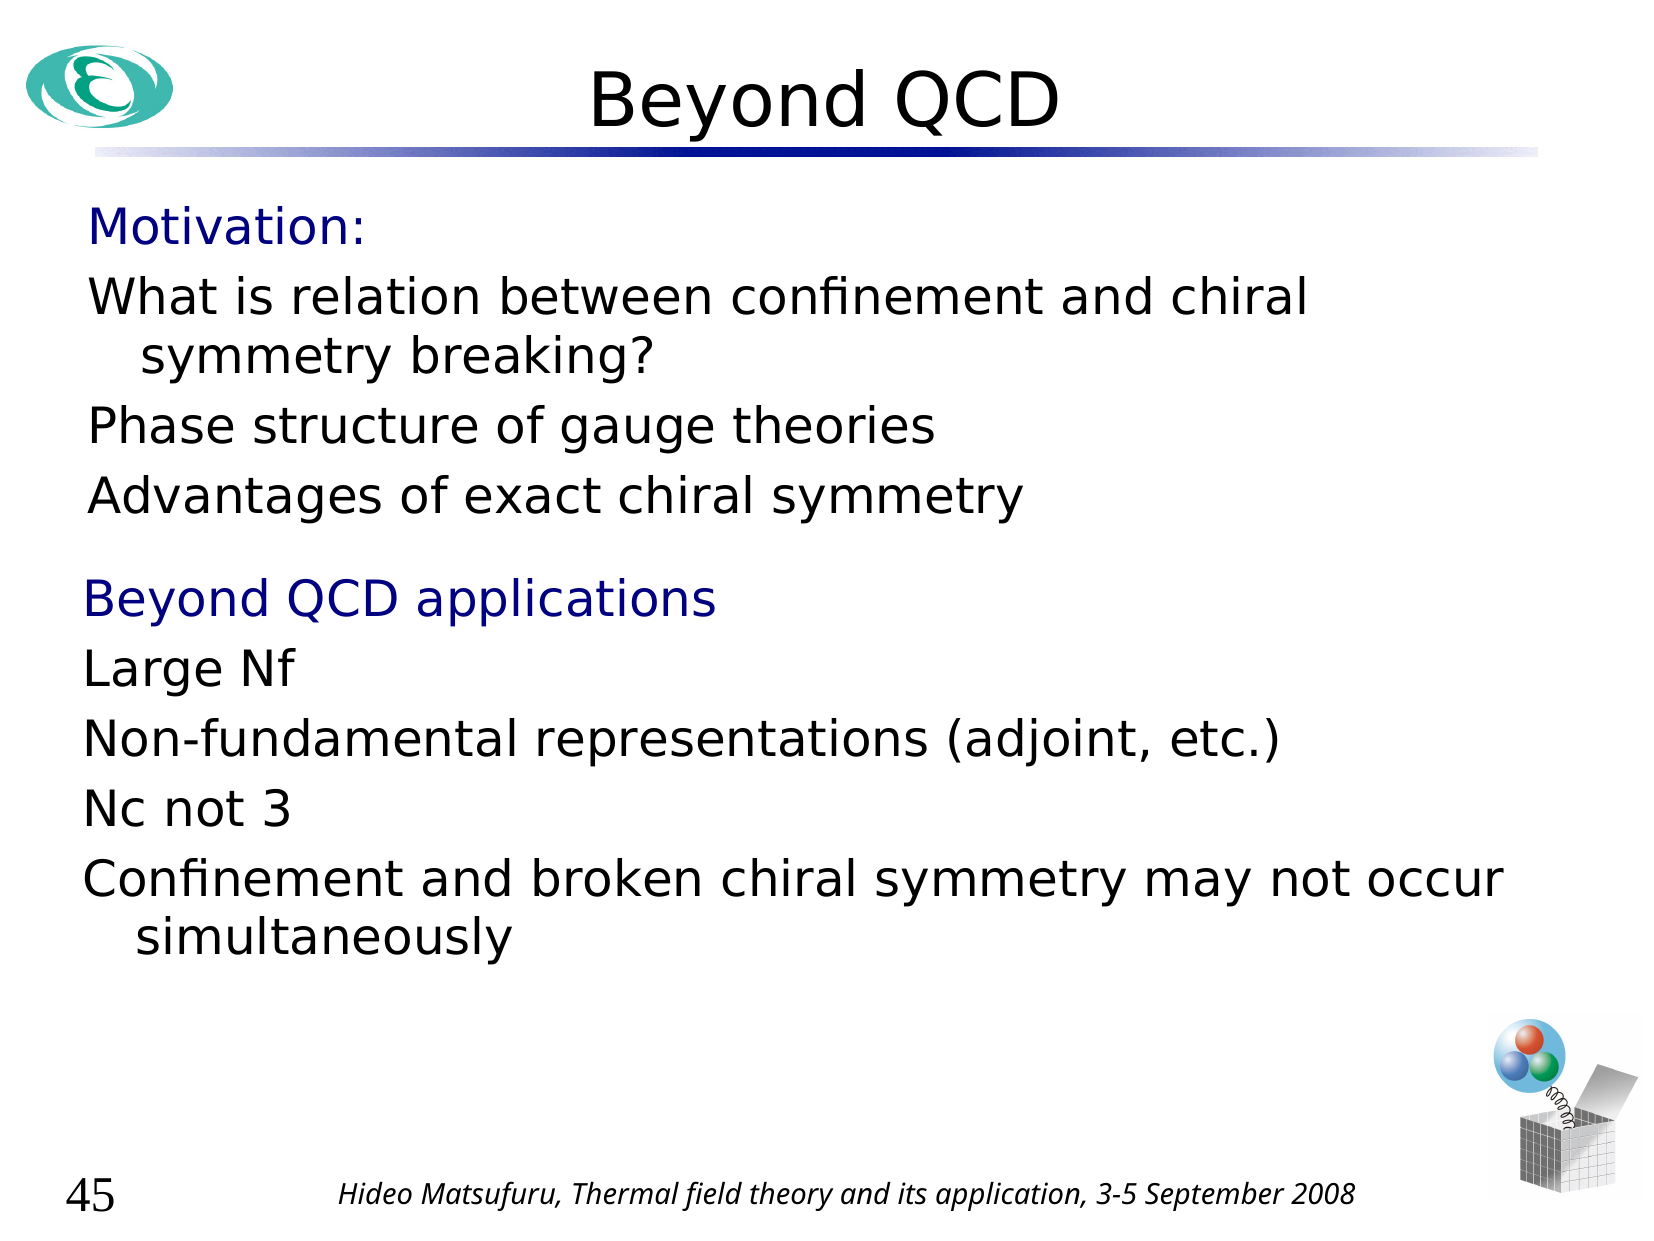

# Beyond QCD
Motivation:
What is relation between confinement and chiral symmetry breaking?
Phase structure of gauge theories
Advantages of exact chiral symmetry
Beyond QCD applications
Large Nf
Non-fundamental representations (adjoint, etc.)
Nc not 3
Confinement and broken chiral symmetry may not occur simultaneously